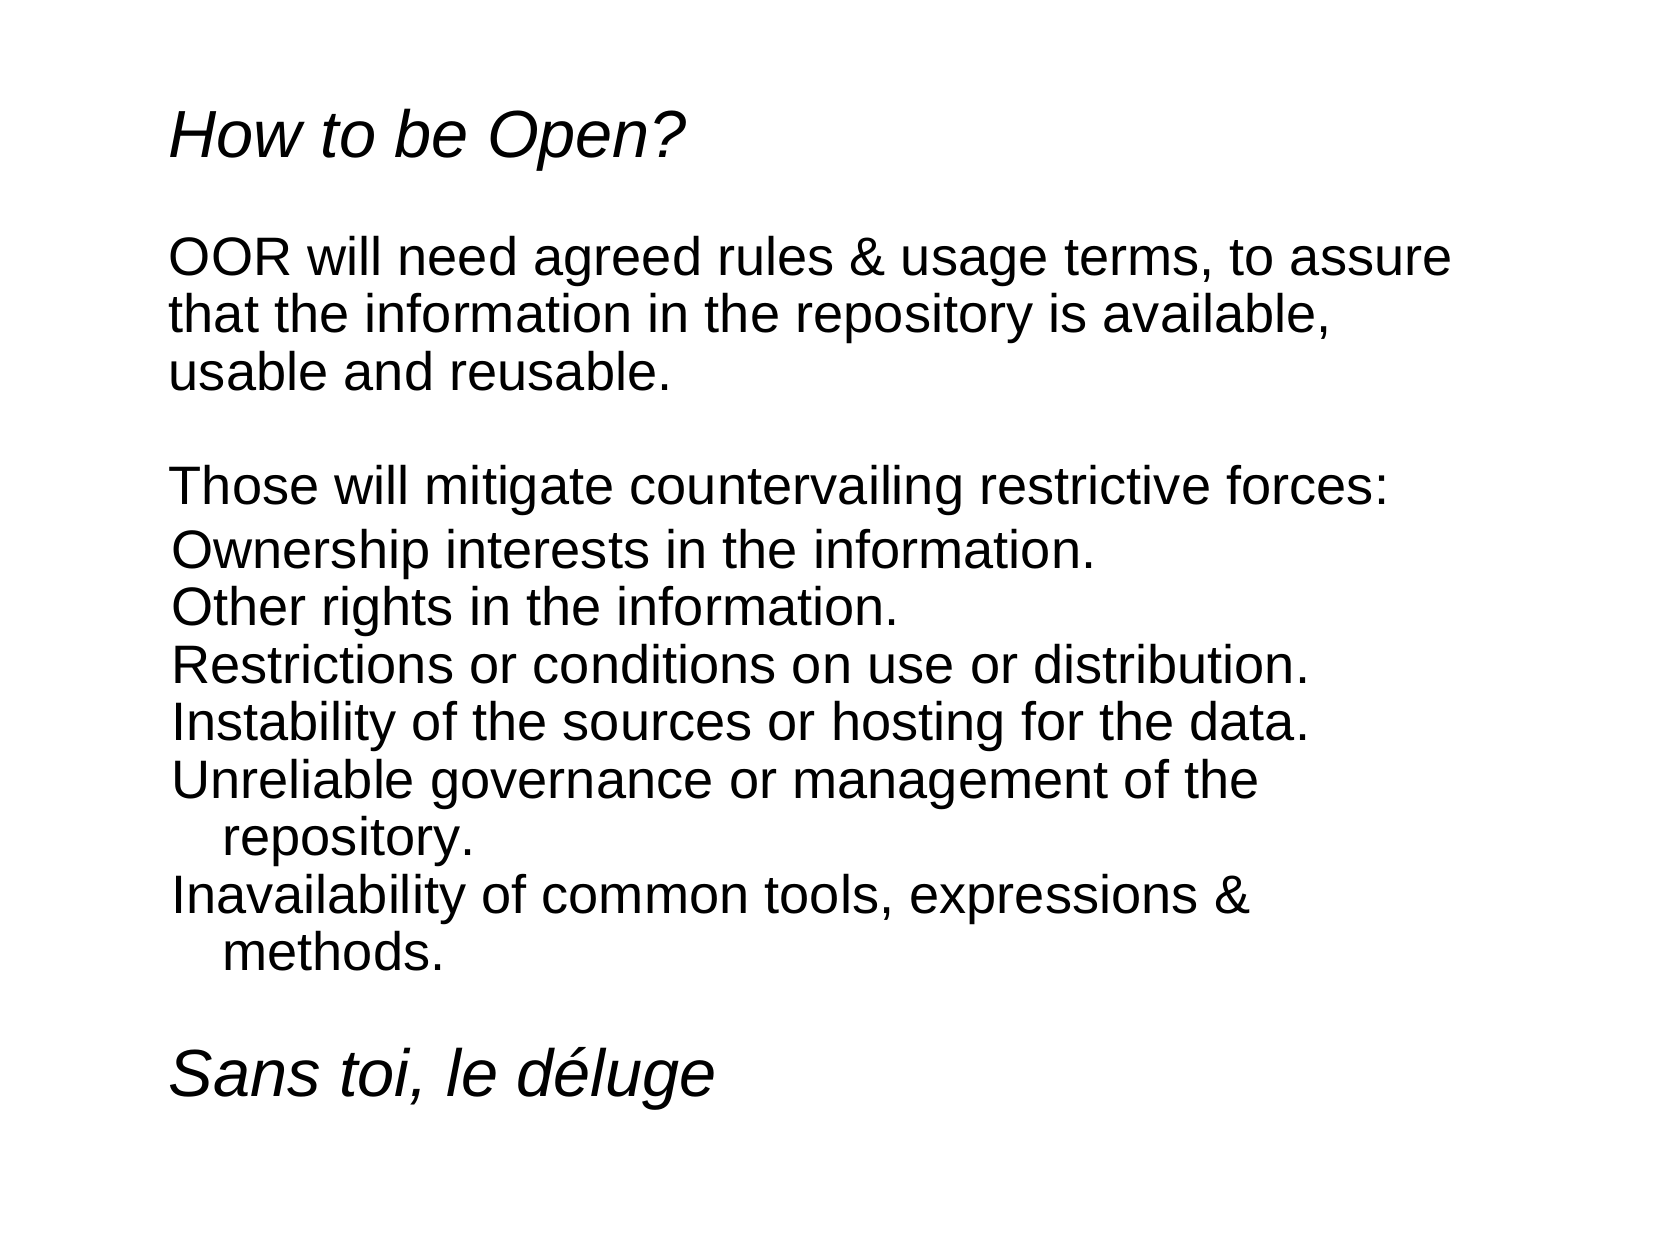

How to be Open?
OOR will need agreed rules & usage terms, to assure that the information in the repository is available, usable and reusable.
Those will mitigate countervailing restrictive forces:
Ownership interests in the information.
Other rights in the information.
Restrictions or conditions on use or distribution.
Instability of the sources or hosting for the data.
Unreliable governance or management of the repository.
Inavailability of common tools, expressions & methods.
Sans toi, le déluge